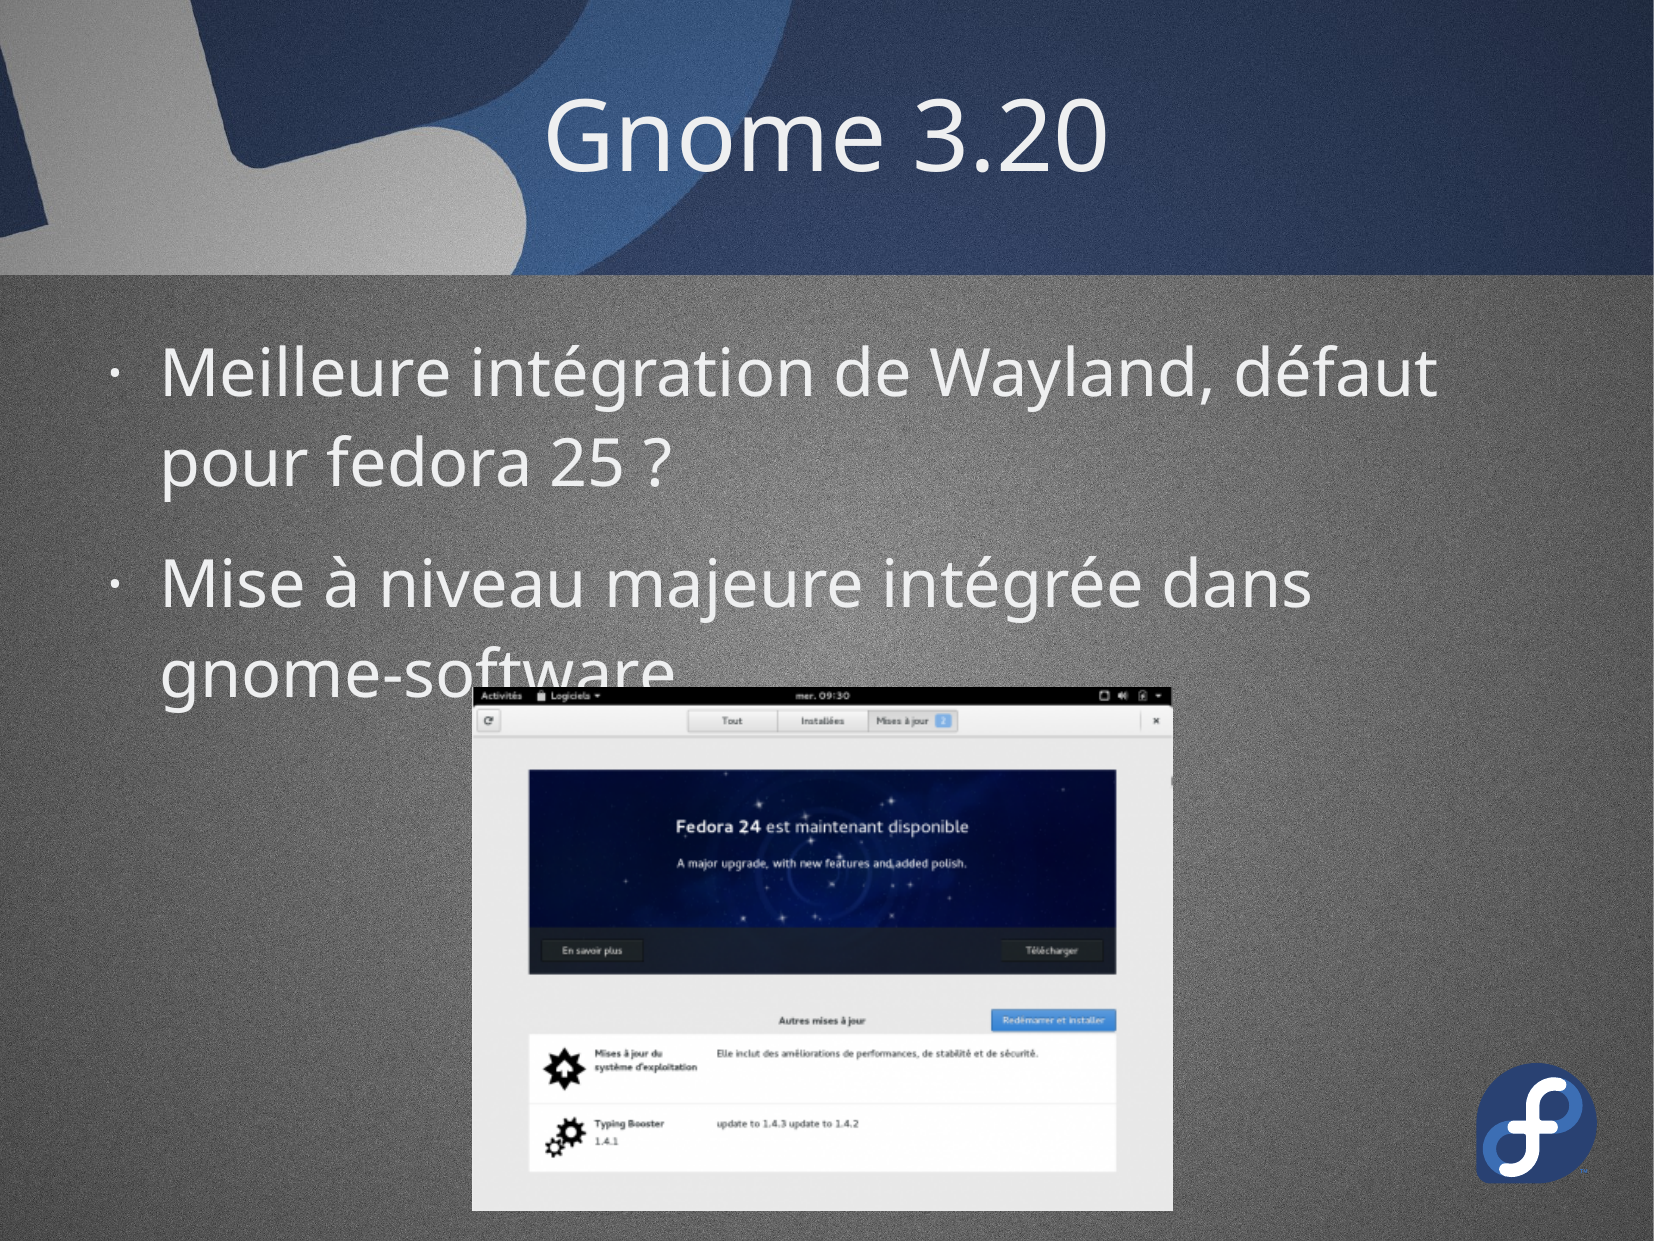

# Gnome 3.20
Meilleure intégration de Wayland, défaut pour fedora 25 ?
Mise à niveau majeure intégrée dans gnome-software.